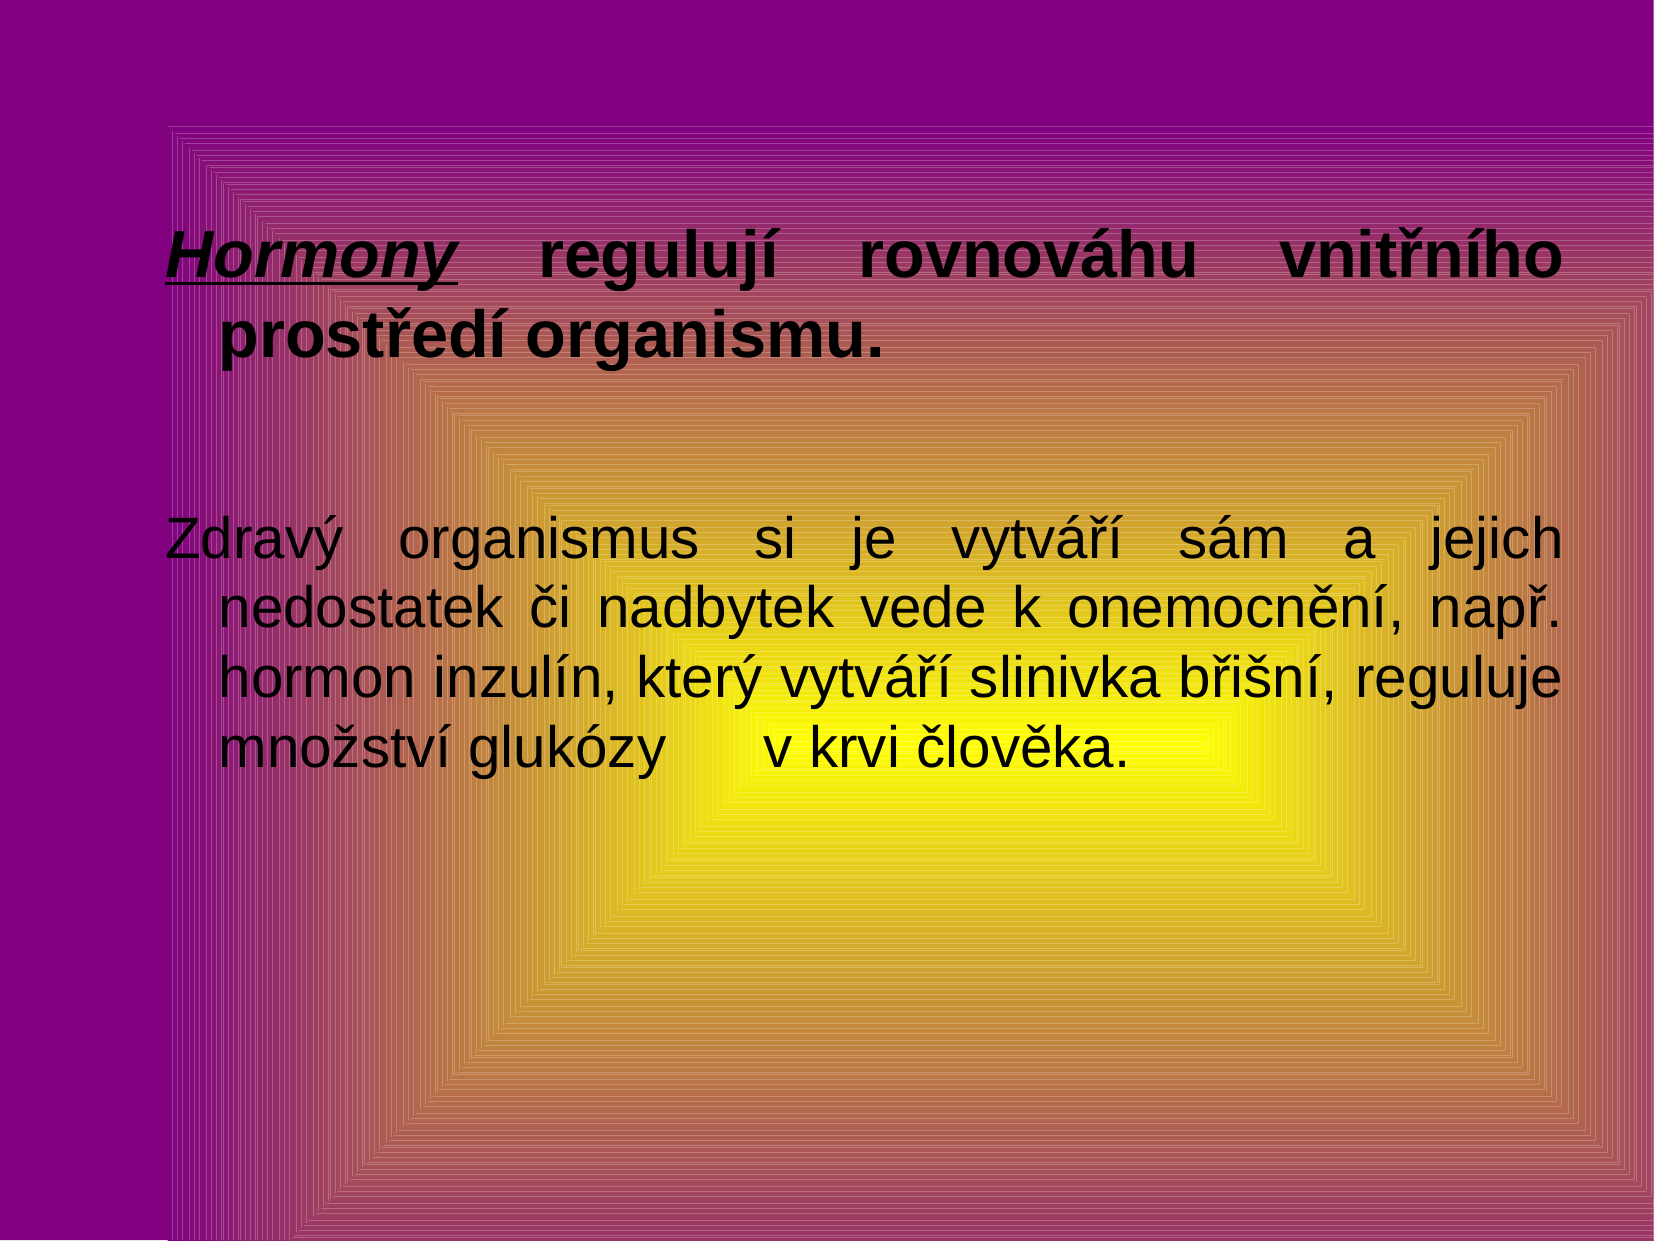

# Hormony regulují rovnováhu vnitřního prostředí organismu.
Zdravý organismus si je vytváří sám a jejich nedostatek či nadbytek vede k onemocnění, např. hormon inzulín, který vytváří slinivka břišní, reguluje množství glukózy v krvi člověka.